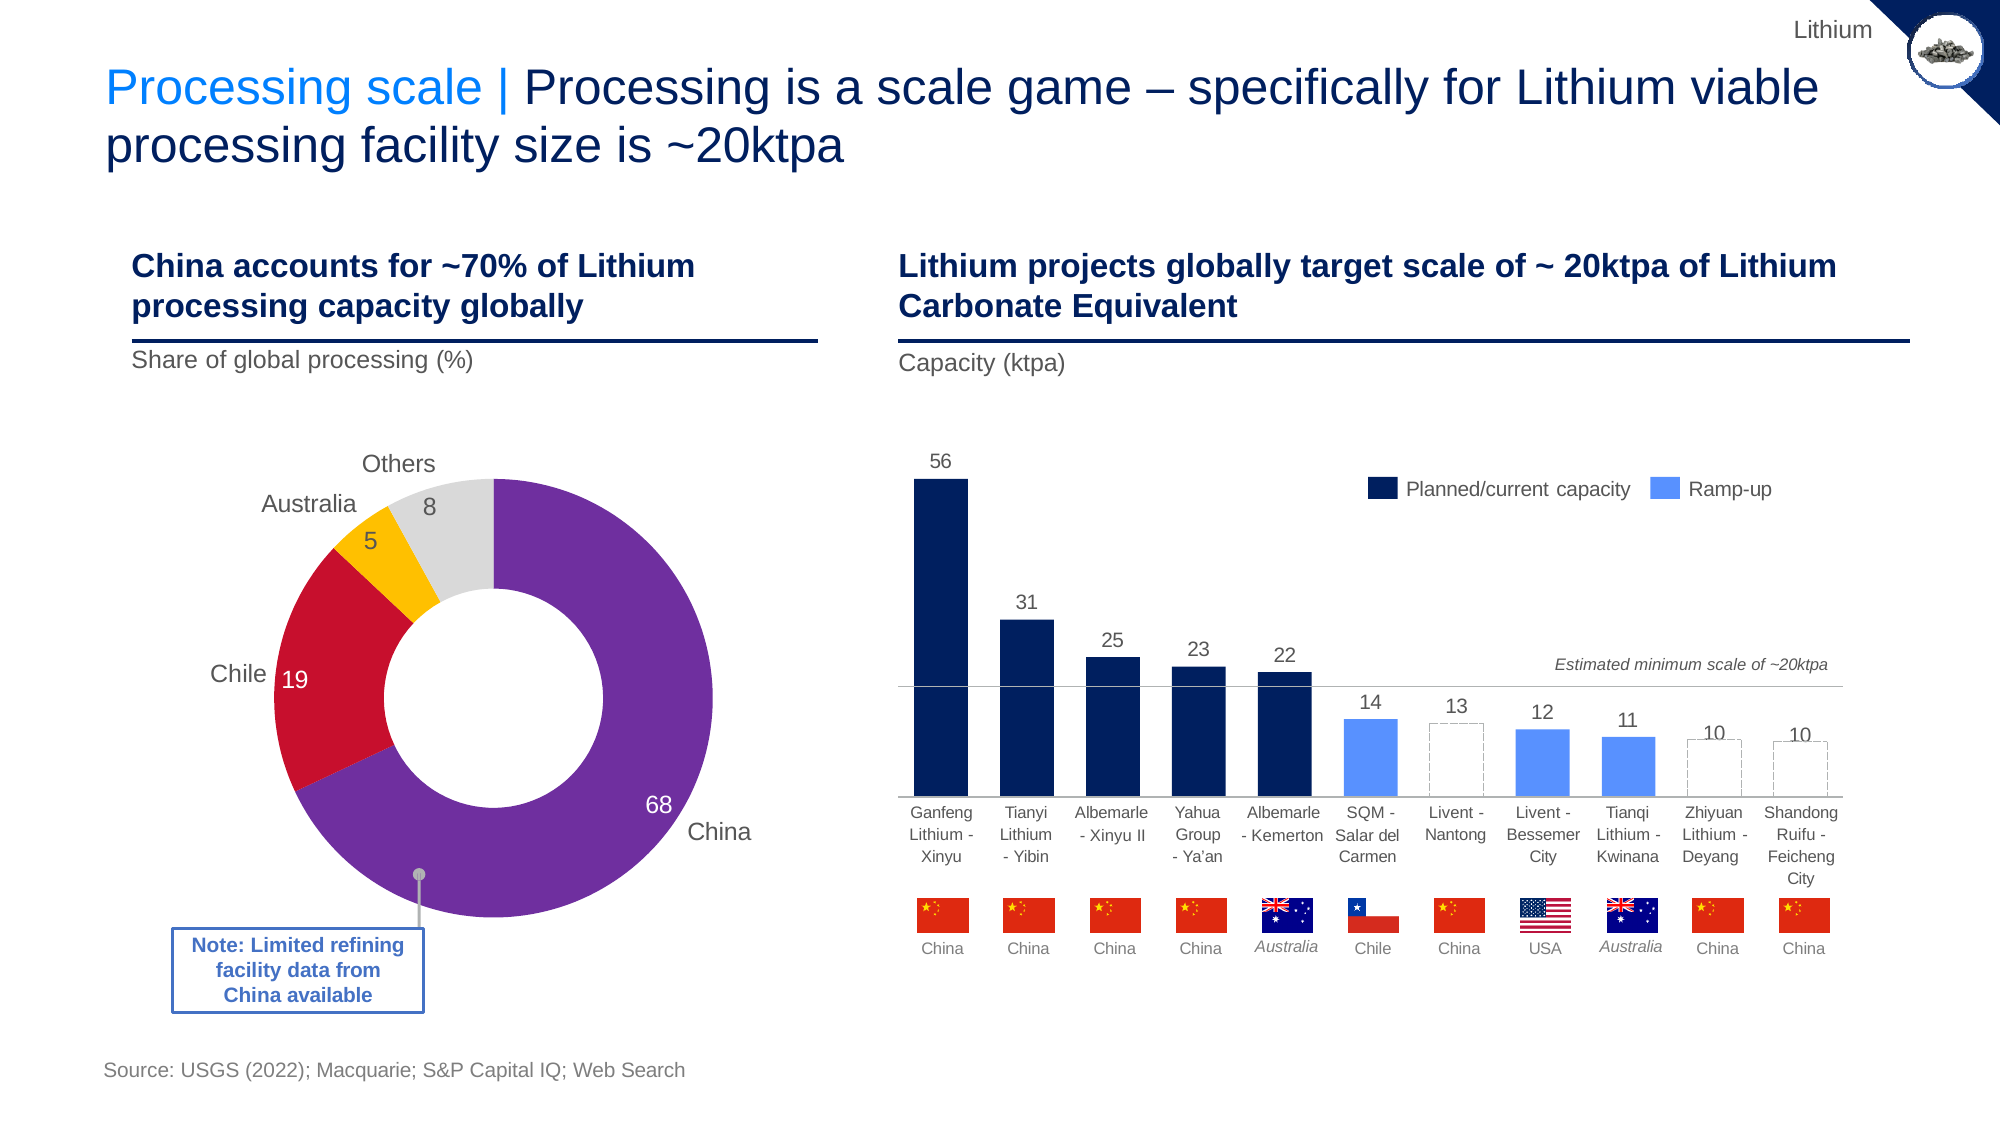

Lithium
# Processing scale | Processing is a scale game – specifically for Lithium viable
processing facility size is ~20ktpa
China accounts for ~70% of Lithium processing capacity globally
Lithium projects globally target scale of ~ 20ktpa of Lithium Carbonate Equivalent
Share of global processing (%)
Capacity (ktpa)
Others
8
5
56
Planned/current capacity
Ramp-up
Australia
31
25
23
22
Chile 19
Estimated minimum scale of ~20ktpa
14
13
12
11
10	10
68
Ganfeng Lithium - Xinyu
Tianyi Lithium
- Yibin
Albemarle
- Xinyu II
Yahua Group
- Ya’an
Albemarle	SQM -
- Kemerton Salar del
Carmen
Livent - Nantong
Livent - Bessemer City
Tianqi Lithium - Kwinana
Zhiyuan Lithium - Deyang
Shandong Ruifu - Feicheng City
China
Note: Limited refining facility data from China available
Australia
Australia
China
China
China
China
Chile
China
USA
China
China
Source: USGS (2022); Macquarie; S&P Capital IQ; Web Search